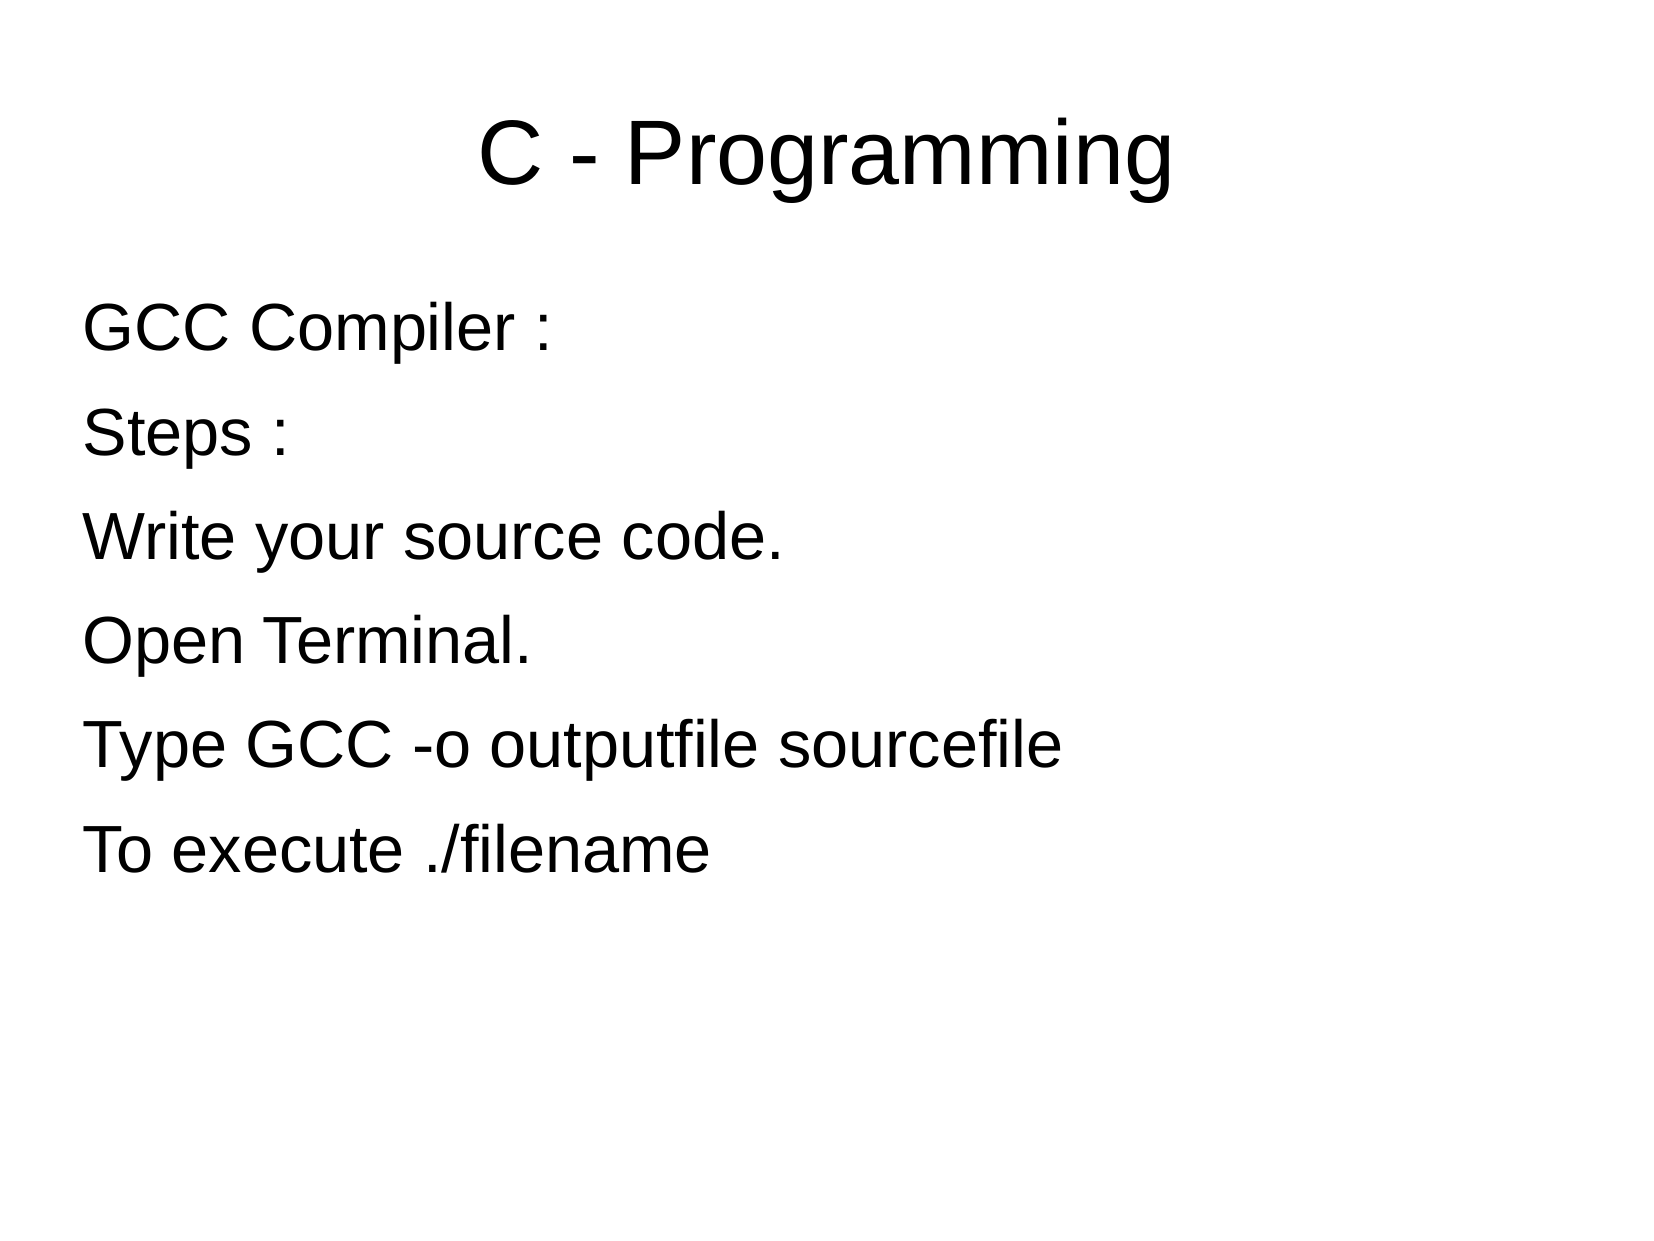

# C - Programming
GCC Compiler :
Steps :
Write your source code.
Open Terminal.
Type GCC -o outputfile sourcefile
To execute ./filename